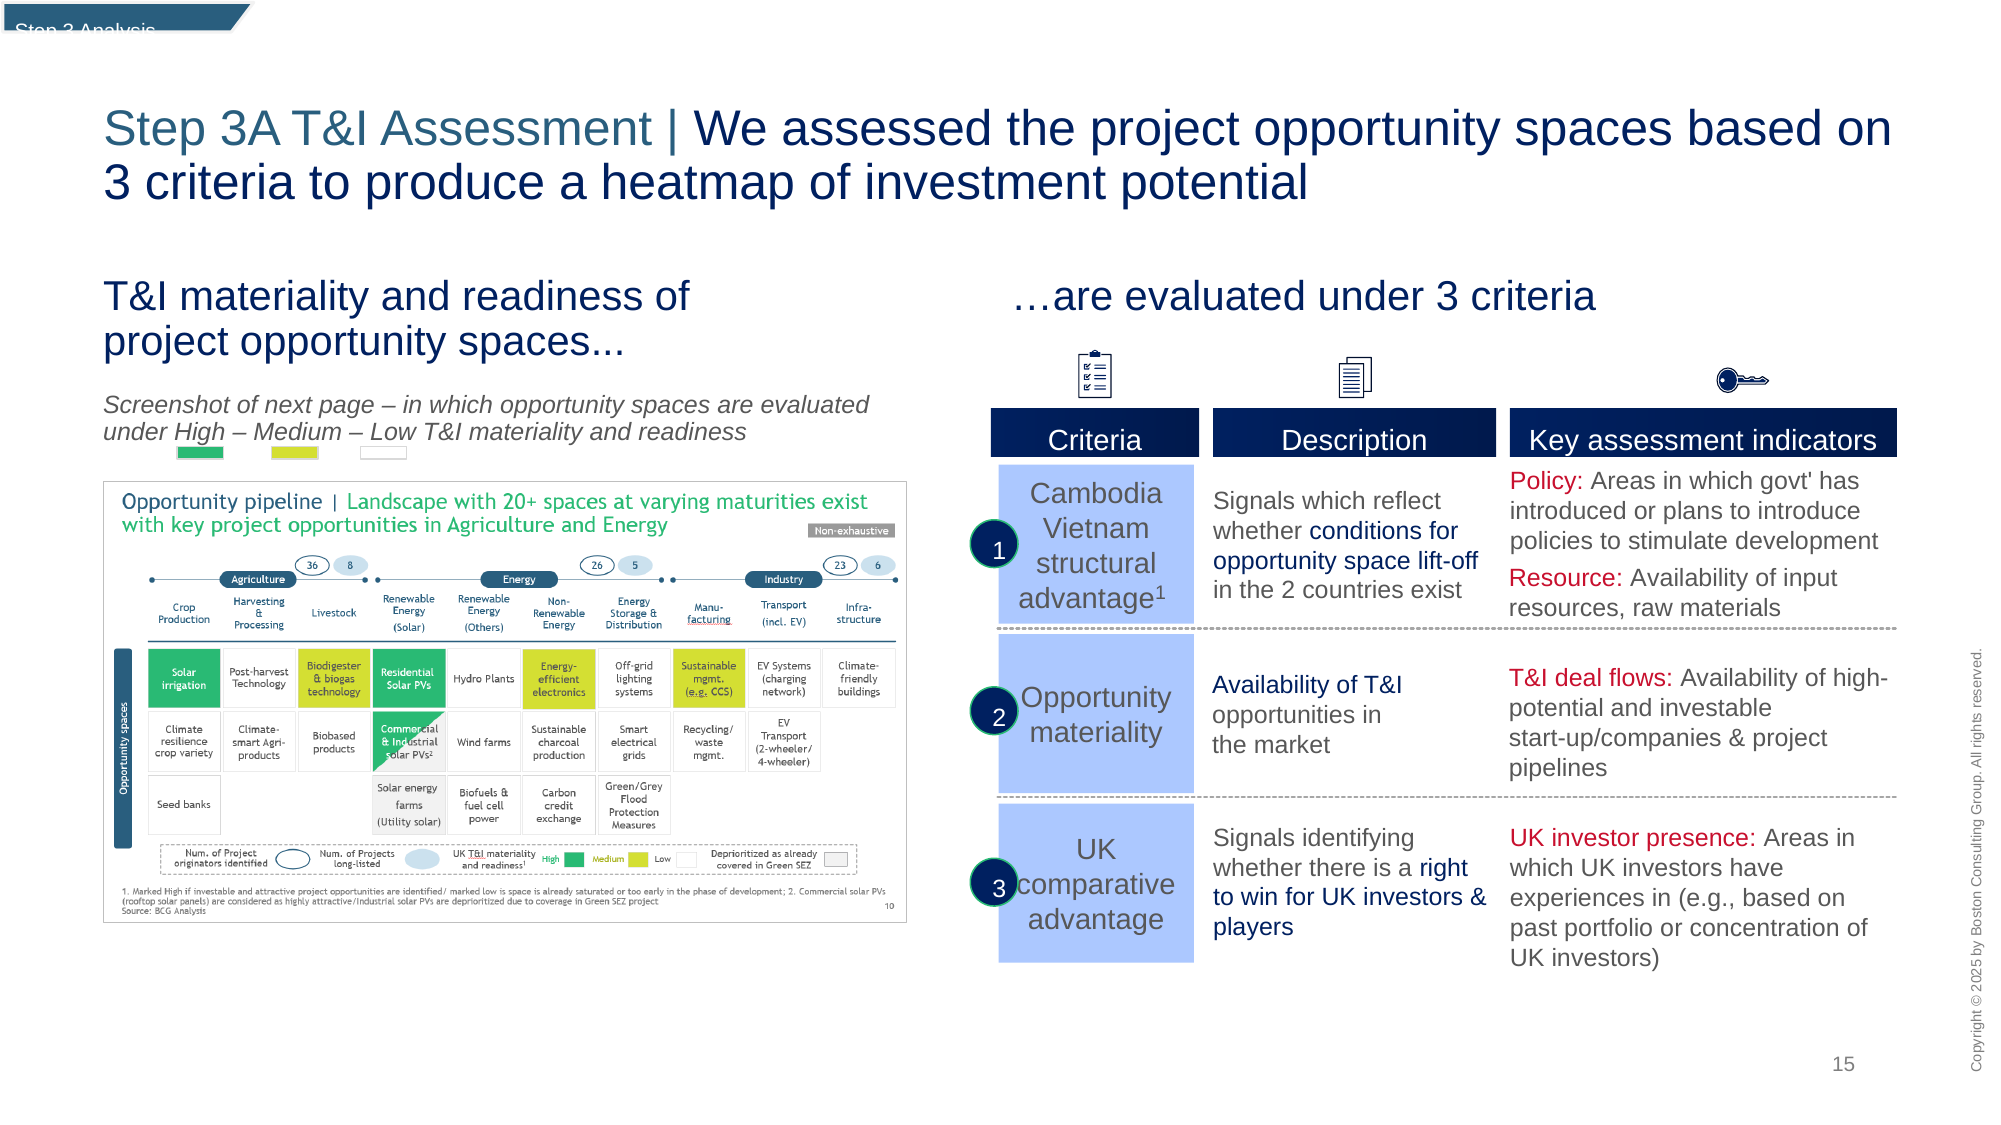

Step 3 Analysis
# Step 3A T&I Assessment | We assessed the project opportunity spaces based on 3 criteria to produce a heatmap of investment potential
T&I materiality and readiness of project opportunity spaces...
…are evaluated under 3 criteria
Screenshot of next page – in which opportunity spaces are evaluated under High – Medium – Low T&I materiality and readiness
Criteria
Description
Key assessment indicators
Cambodia
Vietnam structural advantage1
Signals which reflect whether conditions for opportunity space lift-off in the 2 countries exist
Policy: Areas in which govt' has introduced or plans to introduce policies to stimulate development
1
Resource: Availability of input resources, raw materials
Opportunity materiality
Availability of T&I opportunities in the market
T&I deal flows: Availability of high-potential and investable start-up/companies & project pipelines
2
UK comparative advantage
Signals identifying whether there is a right to win for UK investors & players
UK investor presence: Areas in which UK investors have experiences in (e.g., based on past portfolio or concentration of UK investors)
3